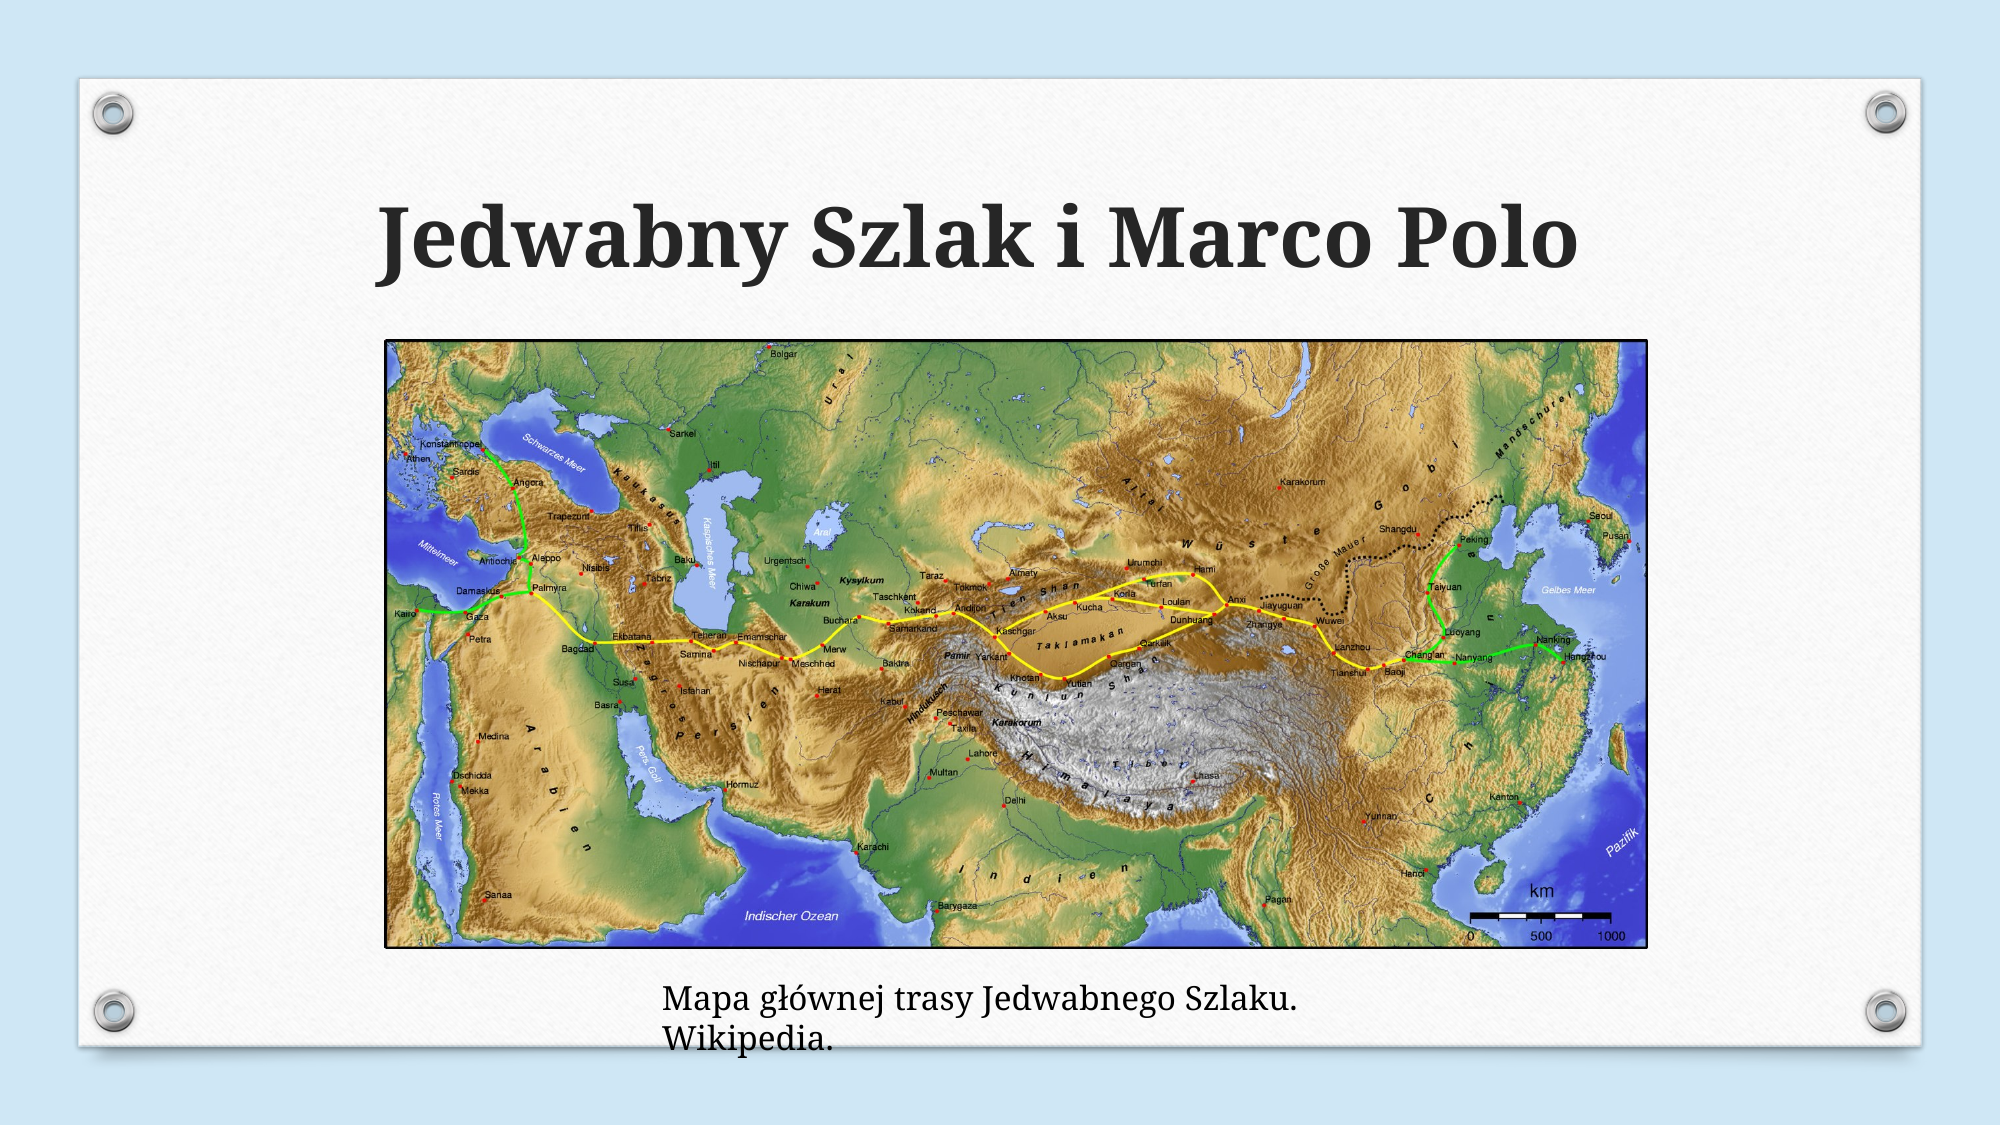

# Jedwabny Szlak i Marco Polo
Mapa głównej trasy Jedwabnego Szlaku. Wikipedia.